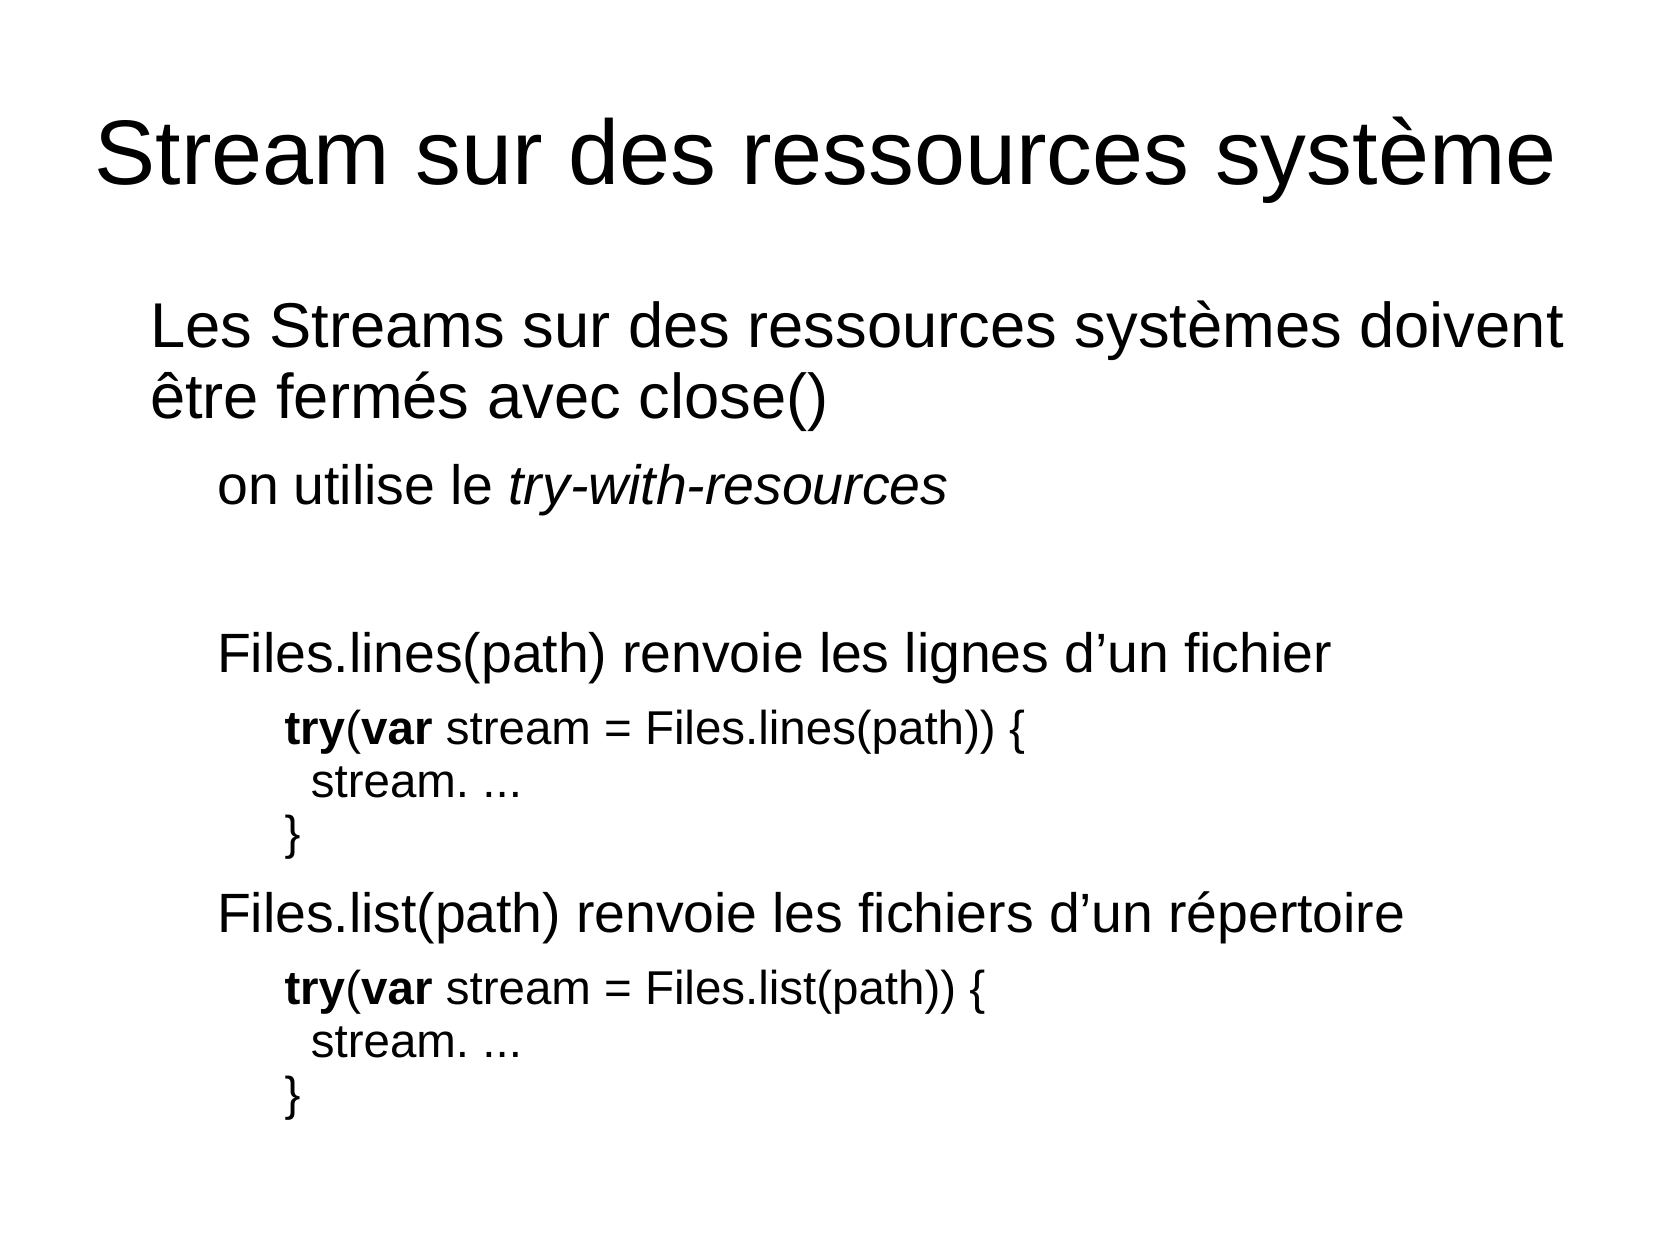

# Stream sur des ressources système
Les Streams sur des ressources systèmes doivent être fermés avec close()
on utilise le try-with-resources
Files.lines(path) renvoie les lignes d’un fichier
try(var stream = Files.lines(path)) {
 stream. ...
}
Files.list(path) renvoie les fichiers d’un répertoire
try(var stream = Files.list(path)) {
 stream. ...
}